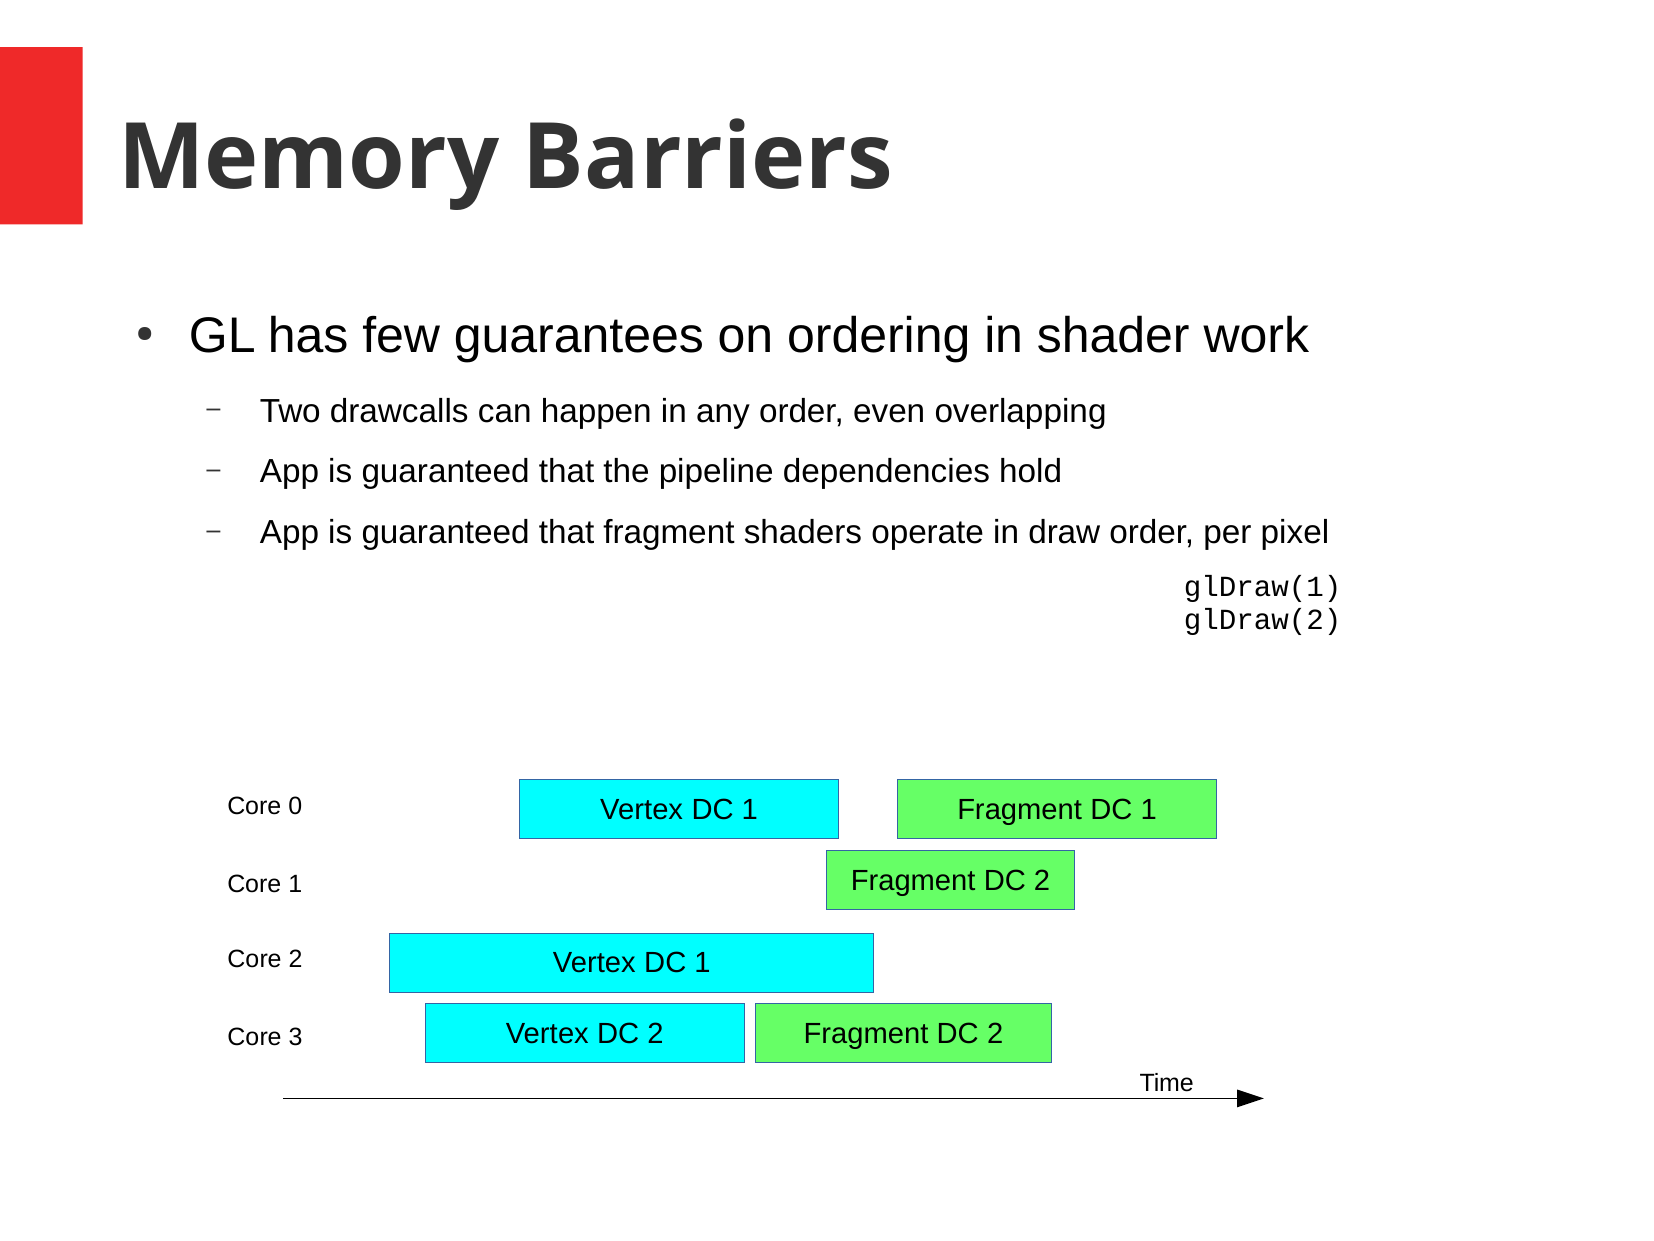

# Memory Barriers
GL has few guarantees on ordering in shader work
Two drawcalls can happen in any order, even overlapping
App is guaranteed that the pipeline dependencies hold
App is guaranteed that fragment shaders operate in draw order, per pixel
glDraw(1)
glDraw(2)
Vertex DC 1
Fragment DC 1
Core 0
Fragment DC 2
Core 1
Vertex DC 1
Core 2
Vertex DC 2
Fragment DC 2
Core 3
Time